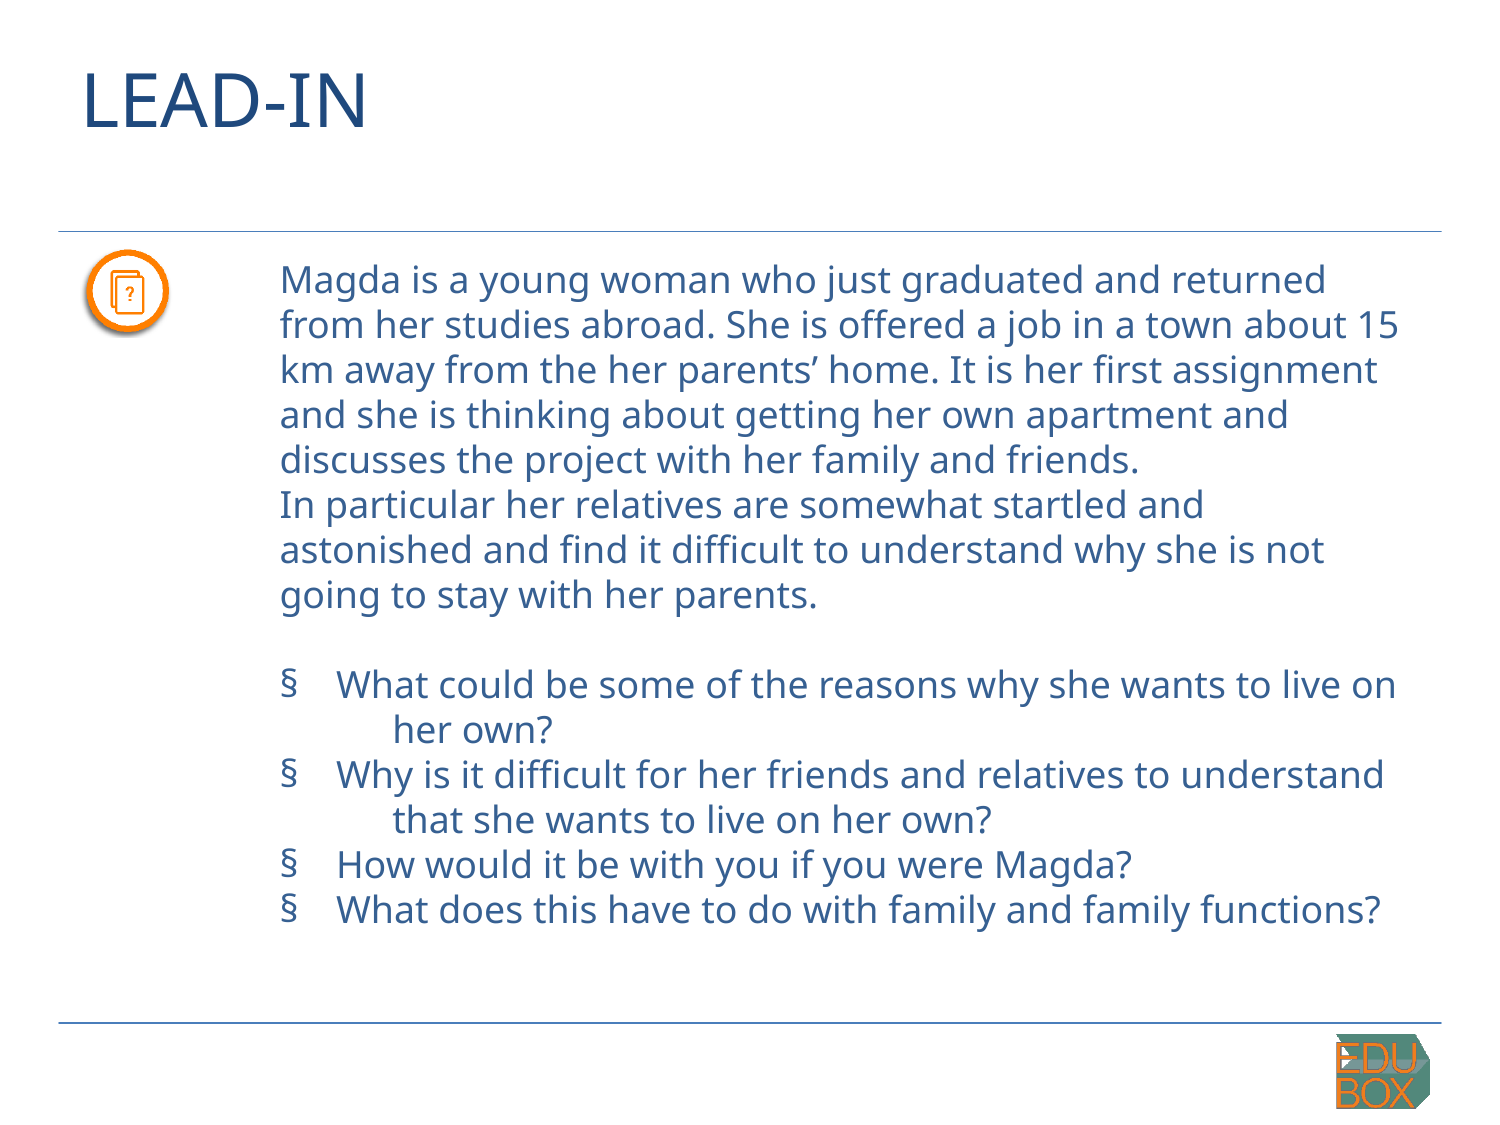

# LEAD-IN
Magda is a young woman who just graduated and returned from her studies abroad. She is offered a job in a town about 15 km away from the her parents’ home. It is her first assignment and she is thinking about getting her own apartment and discusses the project with her family and friends.
In particular her relatives are somewhat startled and astonished and find it difficult to understand why she is not going to stay with her parents.
What could be some of the reasons why she wants to live on her own?
Why is it difficult for her friends and relatives to understand that she wants to live on her own?
How would it be with you if you were Magda?
What does this have to do with family and family functions?